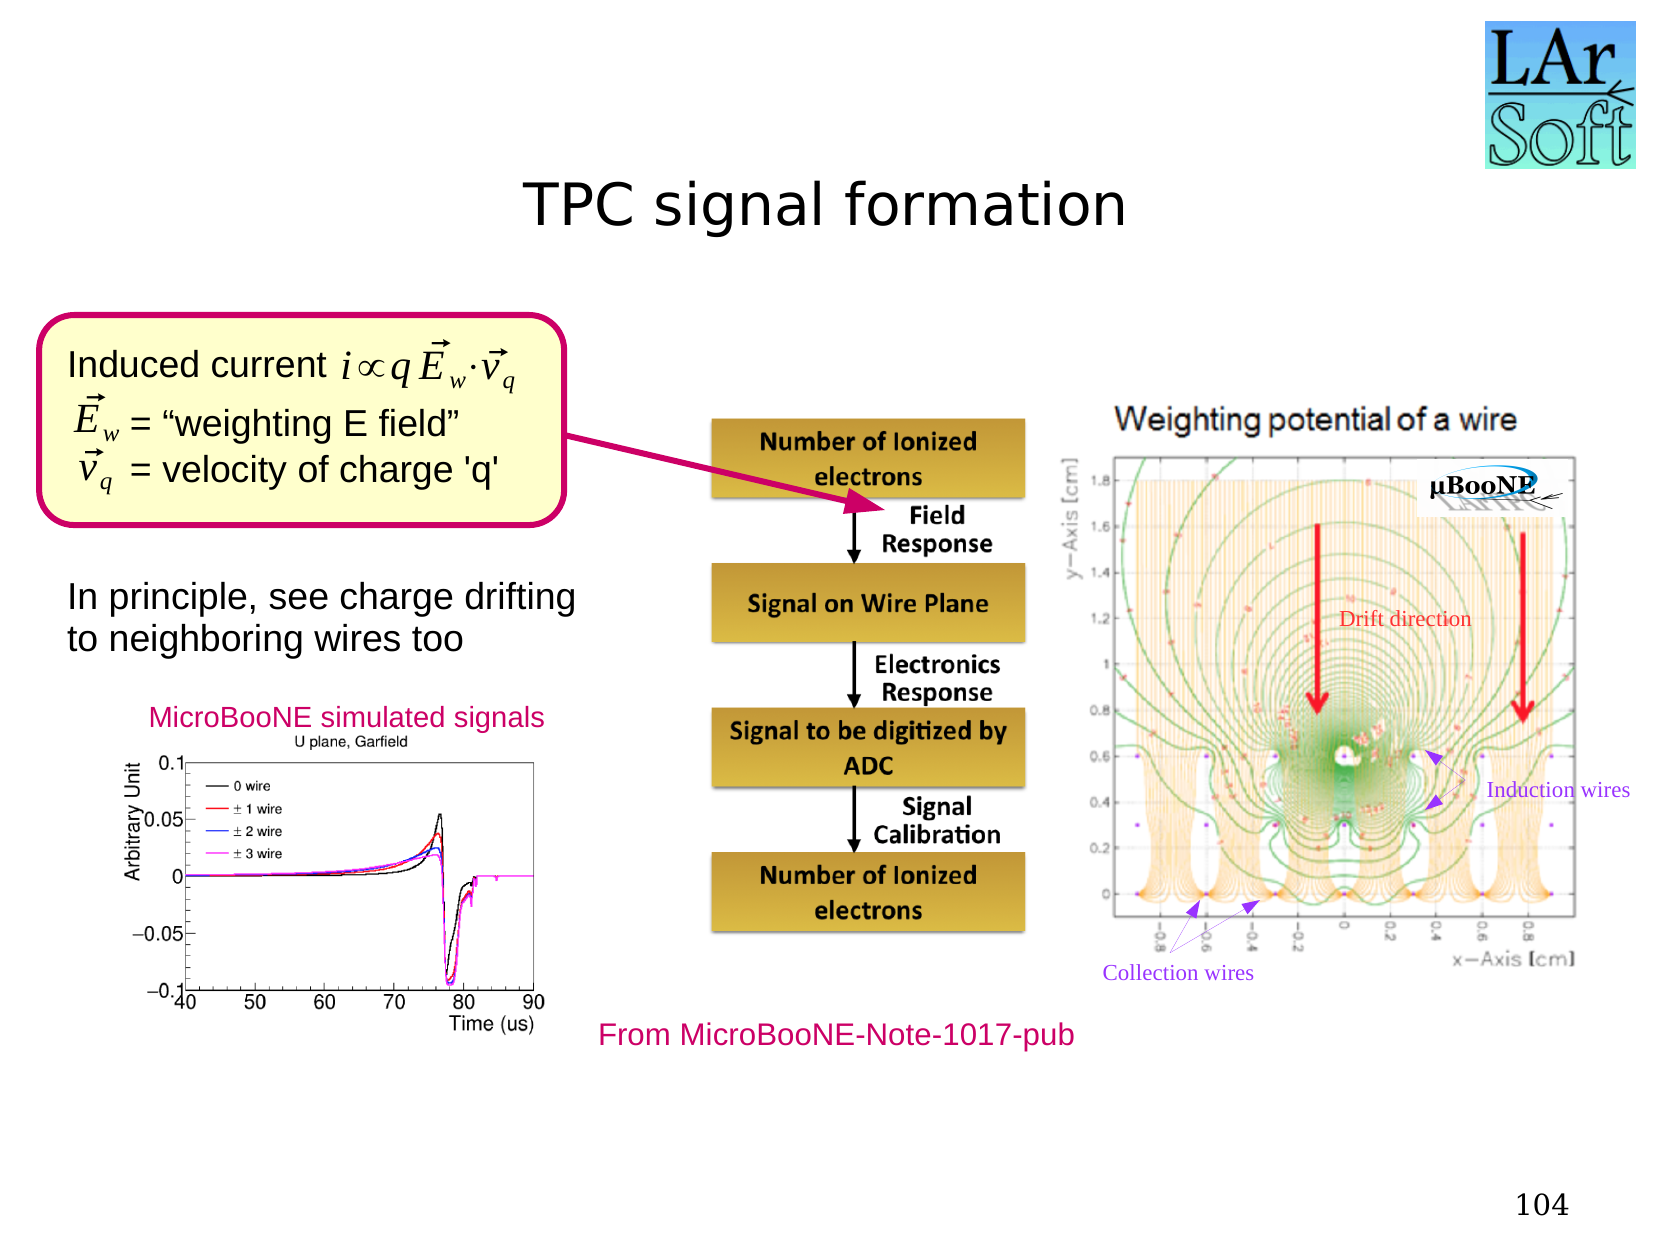

# TPC signal formation
Induced current
 = “weighting E field”
 = velocity of charge 'q'
In principle, see charge drifting
to neighboring wires too
Drift direction
MicroBooNE simulated signals
Induction wires
Collection wires
From MicroBooNE-Note-1017-pub
104